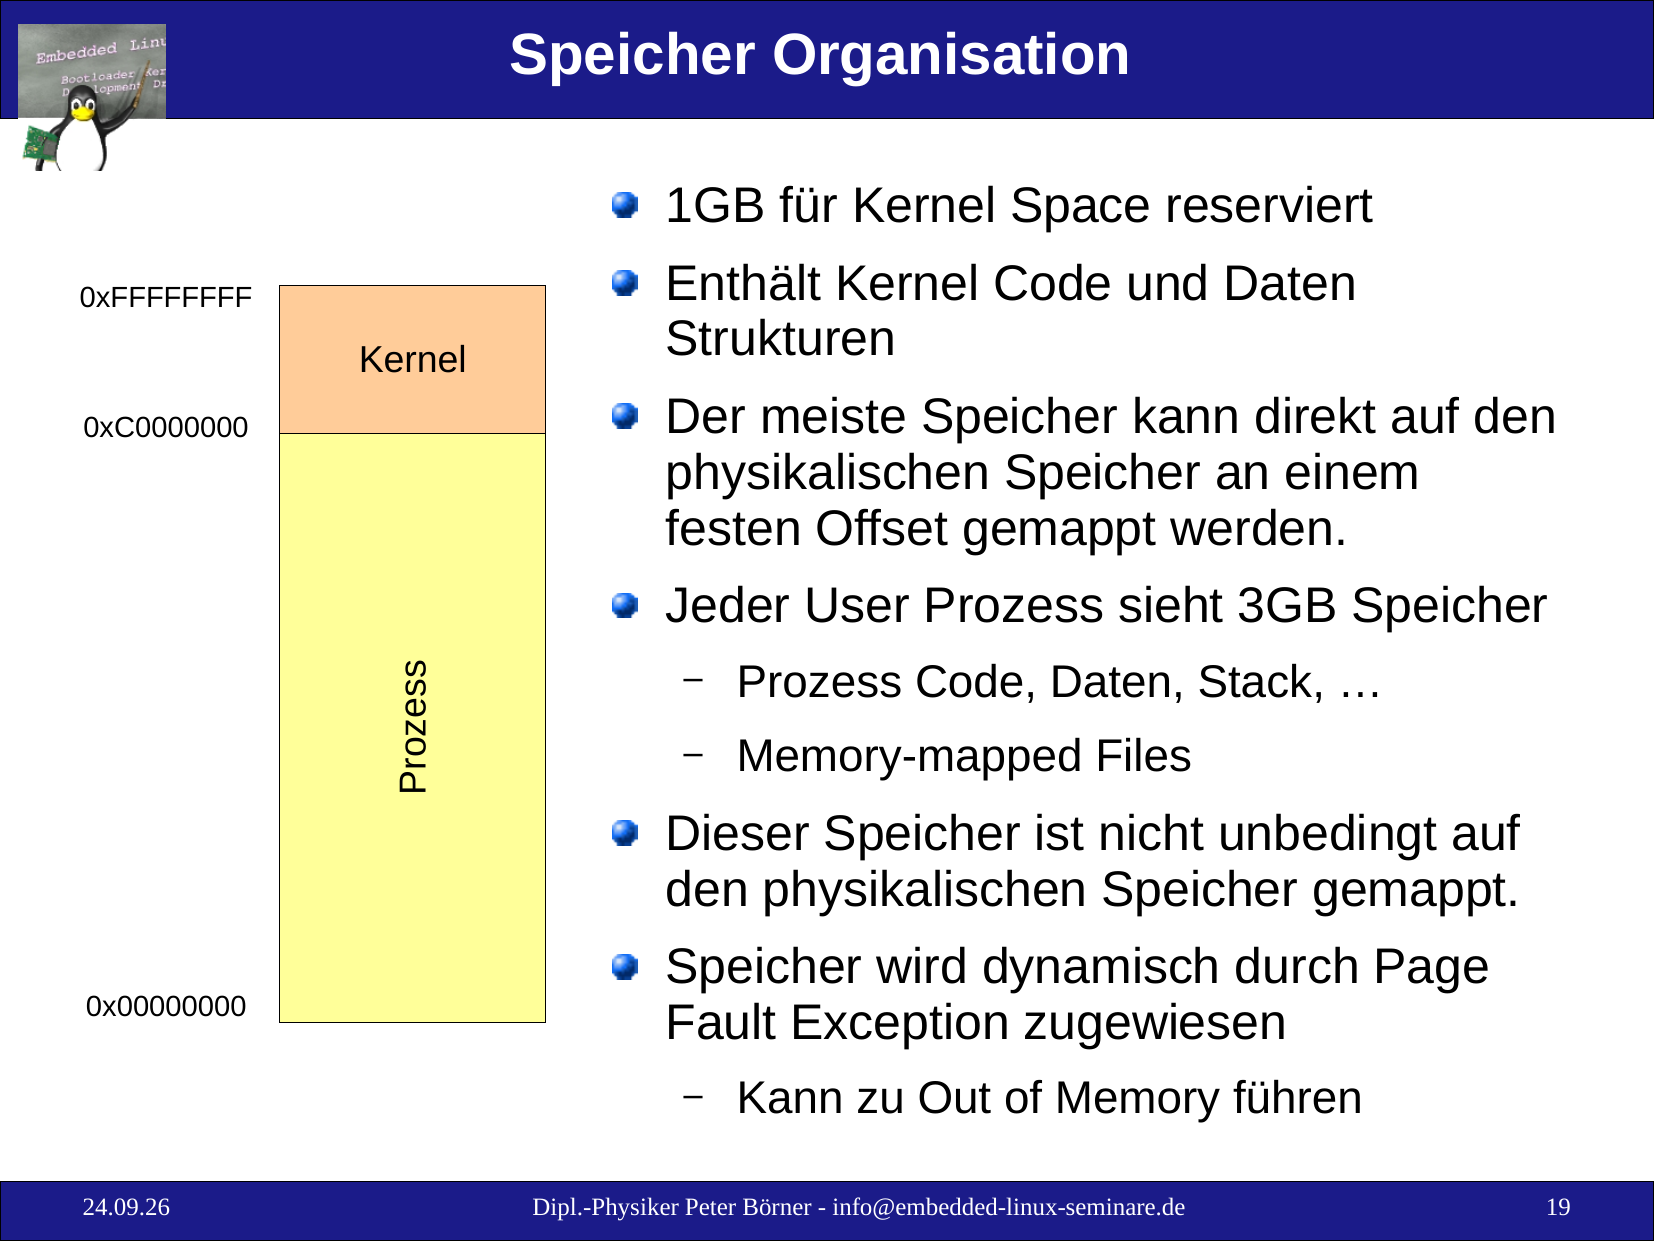

# Speicher Organisation
1GB für Kernel Space reserviert
Enthält Kernel Code und Daten Strukturen
Der meiste Speicher kann direkt auf den physikalischen Speicher an einem festen Offset gemappt werden.
Jeder User Prozess sieht 3GB Speicher
Prozess Code, Daten, Stack, …
Memory-mapped Files
Dieser Speicher ist nicht unbedingt auf den physikalischen Speicher gemappt.
Speicher wird dynamisch durch Page Fault Exception zugewiesen
Kann zu Out of Memory führen
0xFFFFFFFF
Kernel
0xC0000000
Prozess
0x00000000
 Dipl.-Physiker Peter Börner - info@embedded-linux-seminare.de
19